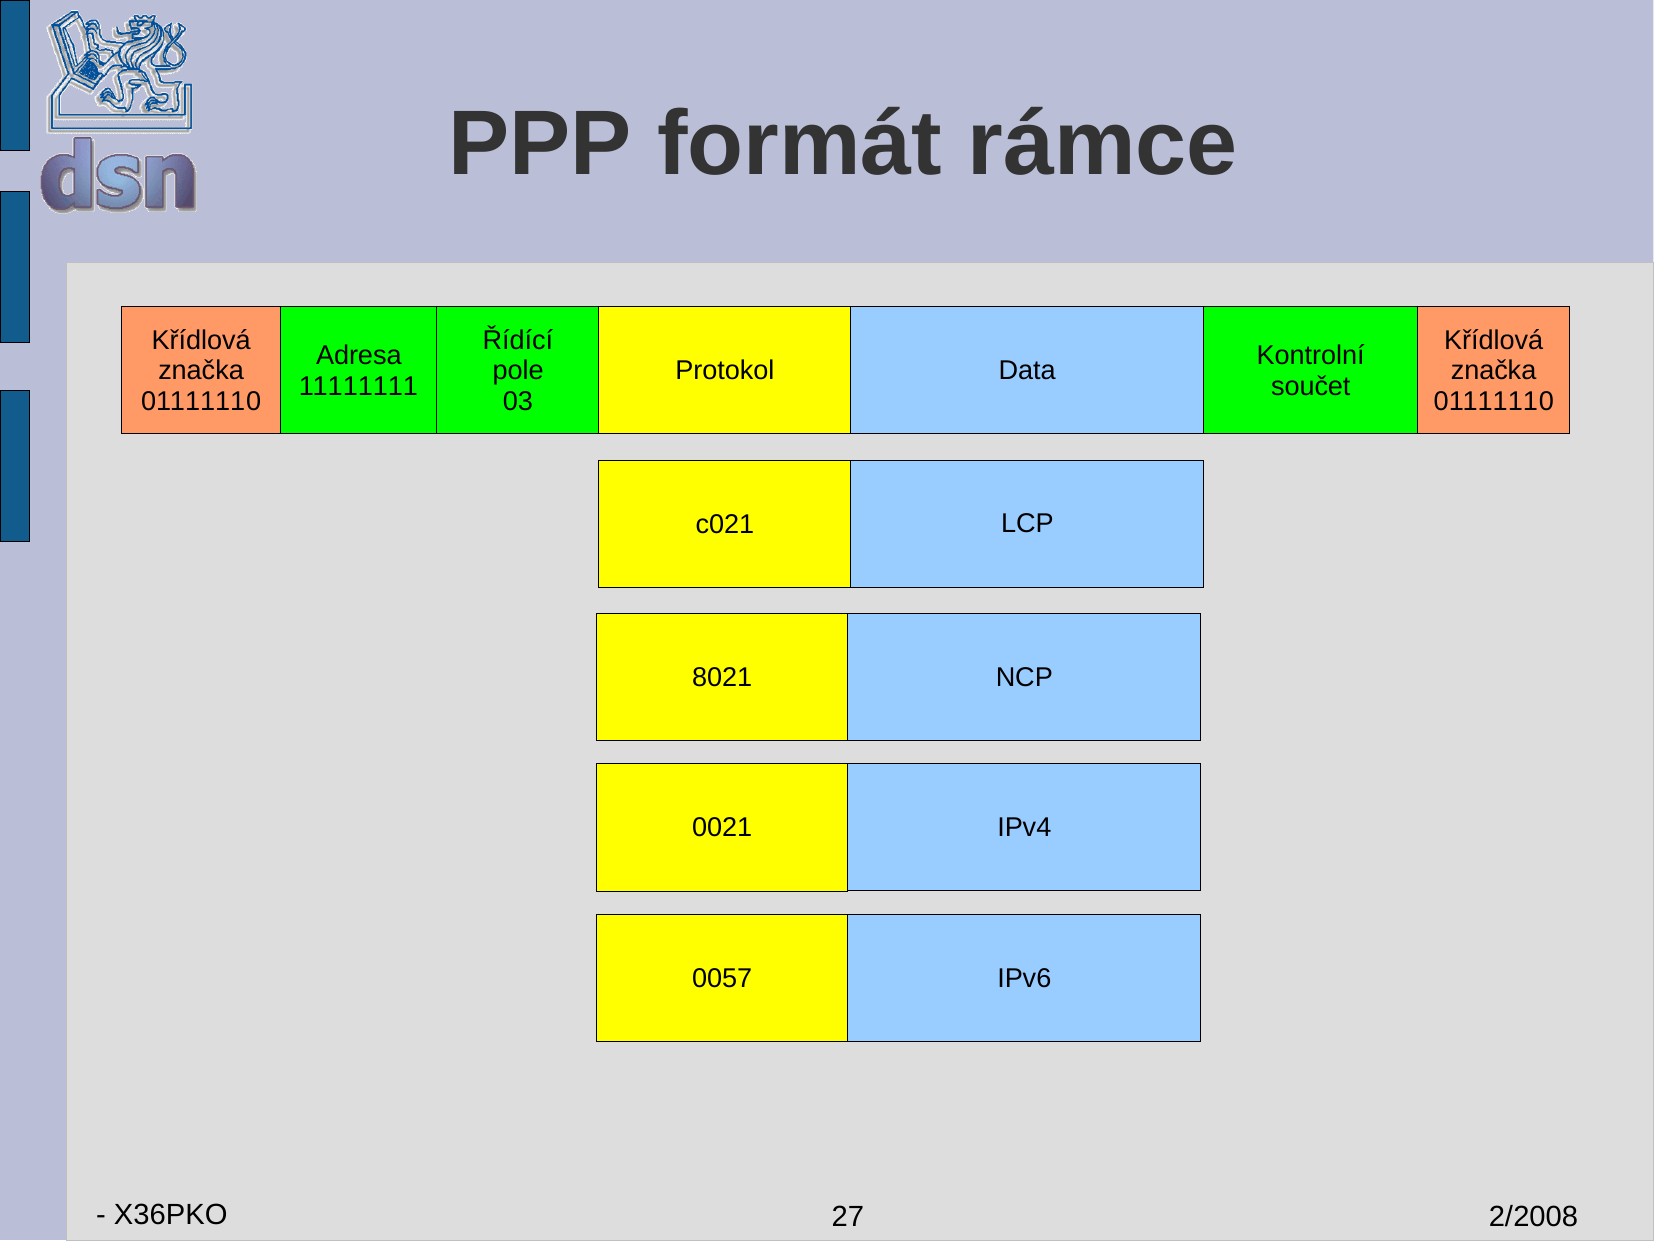

# PPP formát rámce
Data
Řídící
pole
03
Protokol
Křídlová
značka
01111110
Adresa
11111111
Kontrolní
součet
Křídlová
značka
01111110
LCP
c021
NCP
8021
IPv4
0021
IPv6
0057